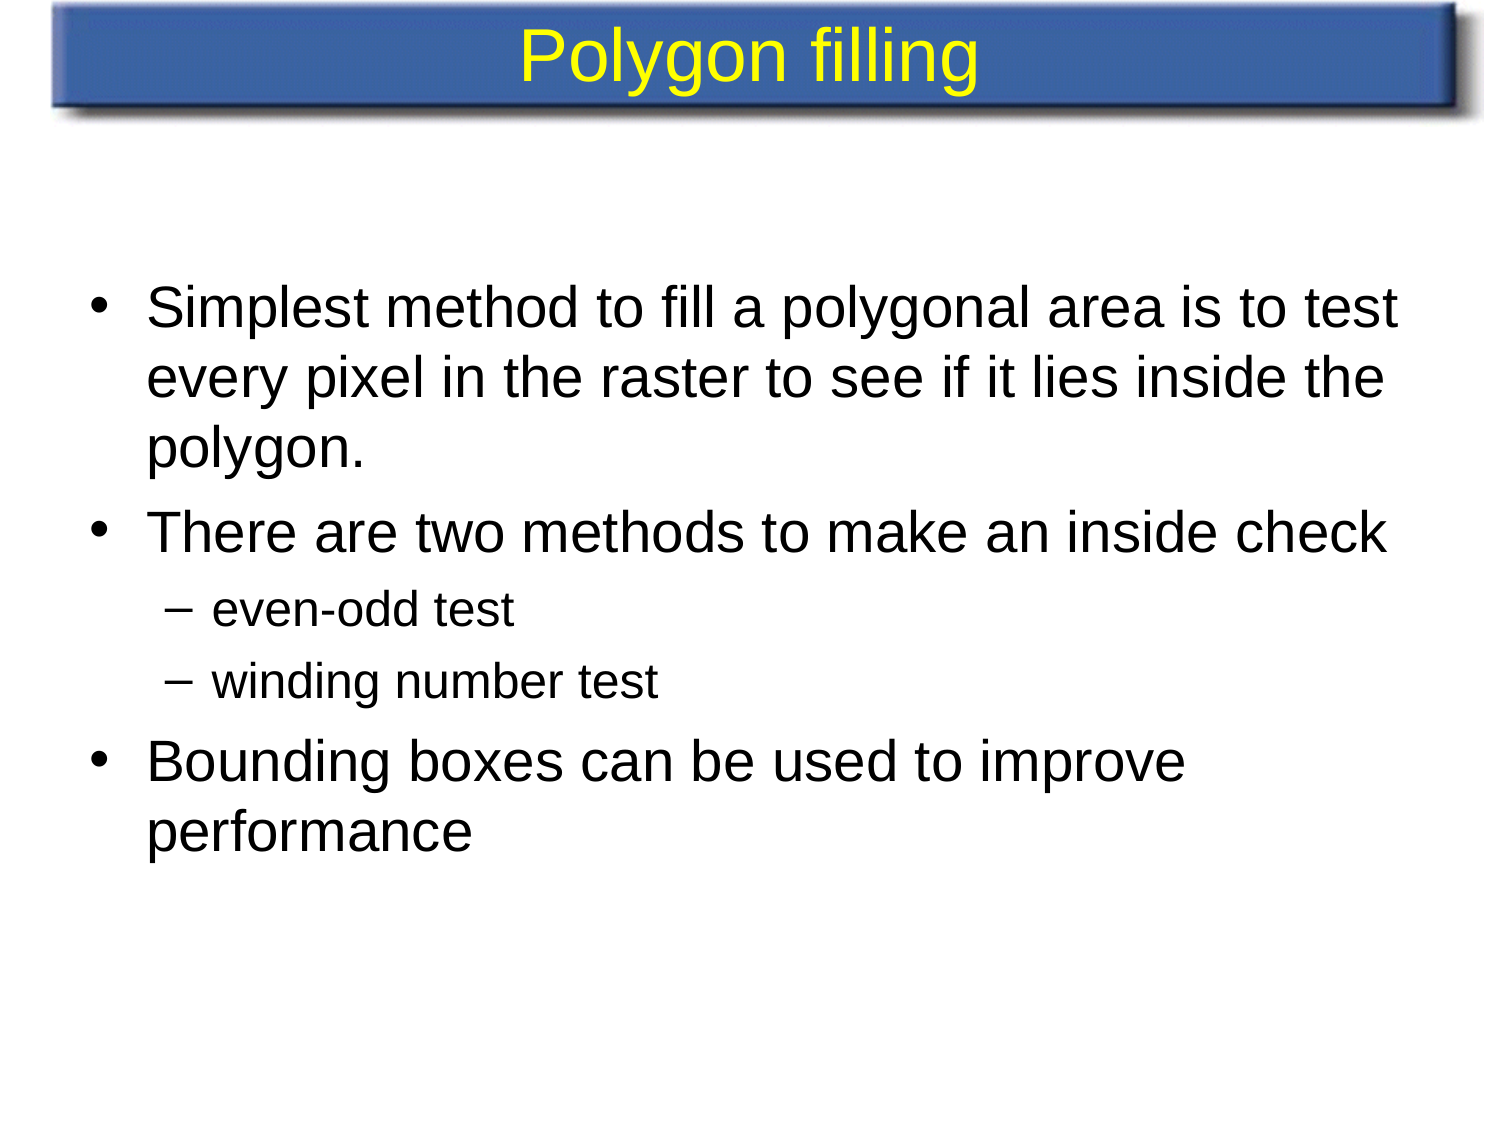

# Polygon filling
Simplest method to fill a polygonal area is to test every pixel in the raster to see if it lies inside the polygon.
There are two methods to make an inside check
even-odd test
winding number test
Bounding boxes can be used to improve performance